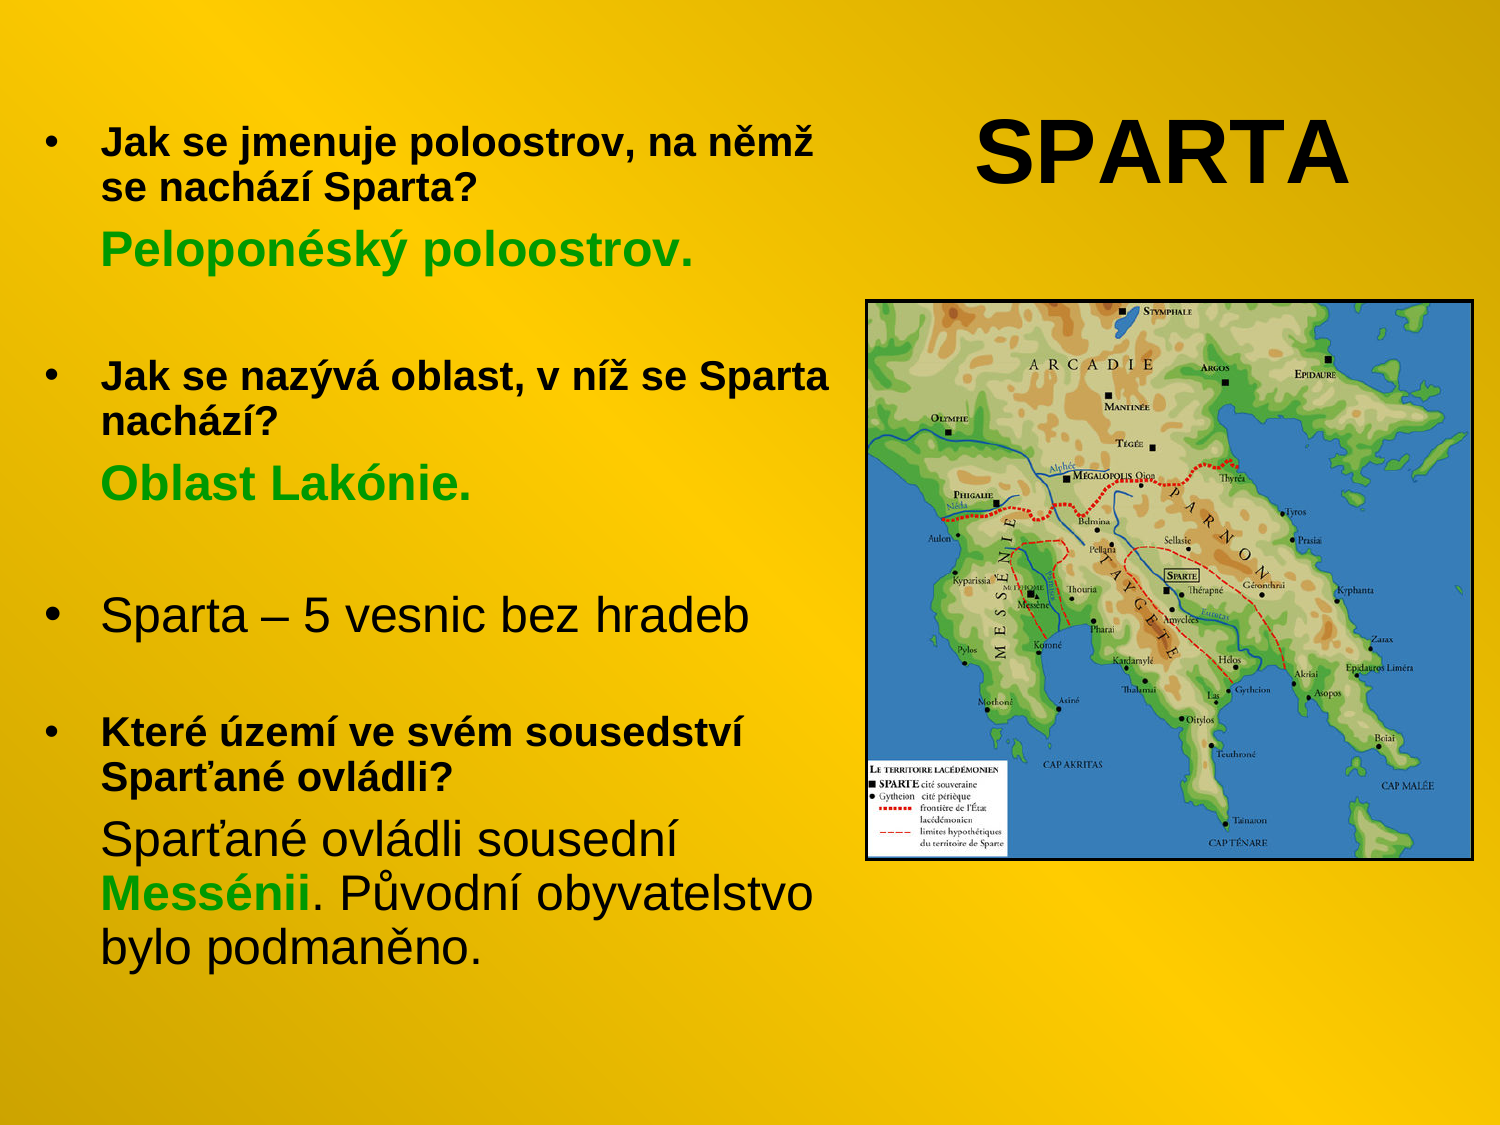

# SPARTA
Jak se jmenuje poloostrov, na němž se nachází Sparta?
	Peloponéský poloostrov.
Jak se nazývá oblast, v níž se Sparta nachází?
	Oblast Lakónie.
Sparta – 5 vesnic bez hradeb
Které území ve svém sousedství Sparťané ovládli?
	Sparťané ovládli sousední Messénii. Původní obyvatelstvo bylo podmaněno.